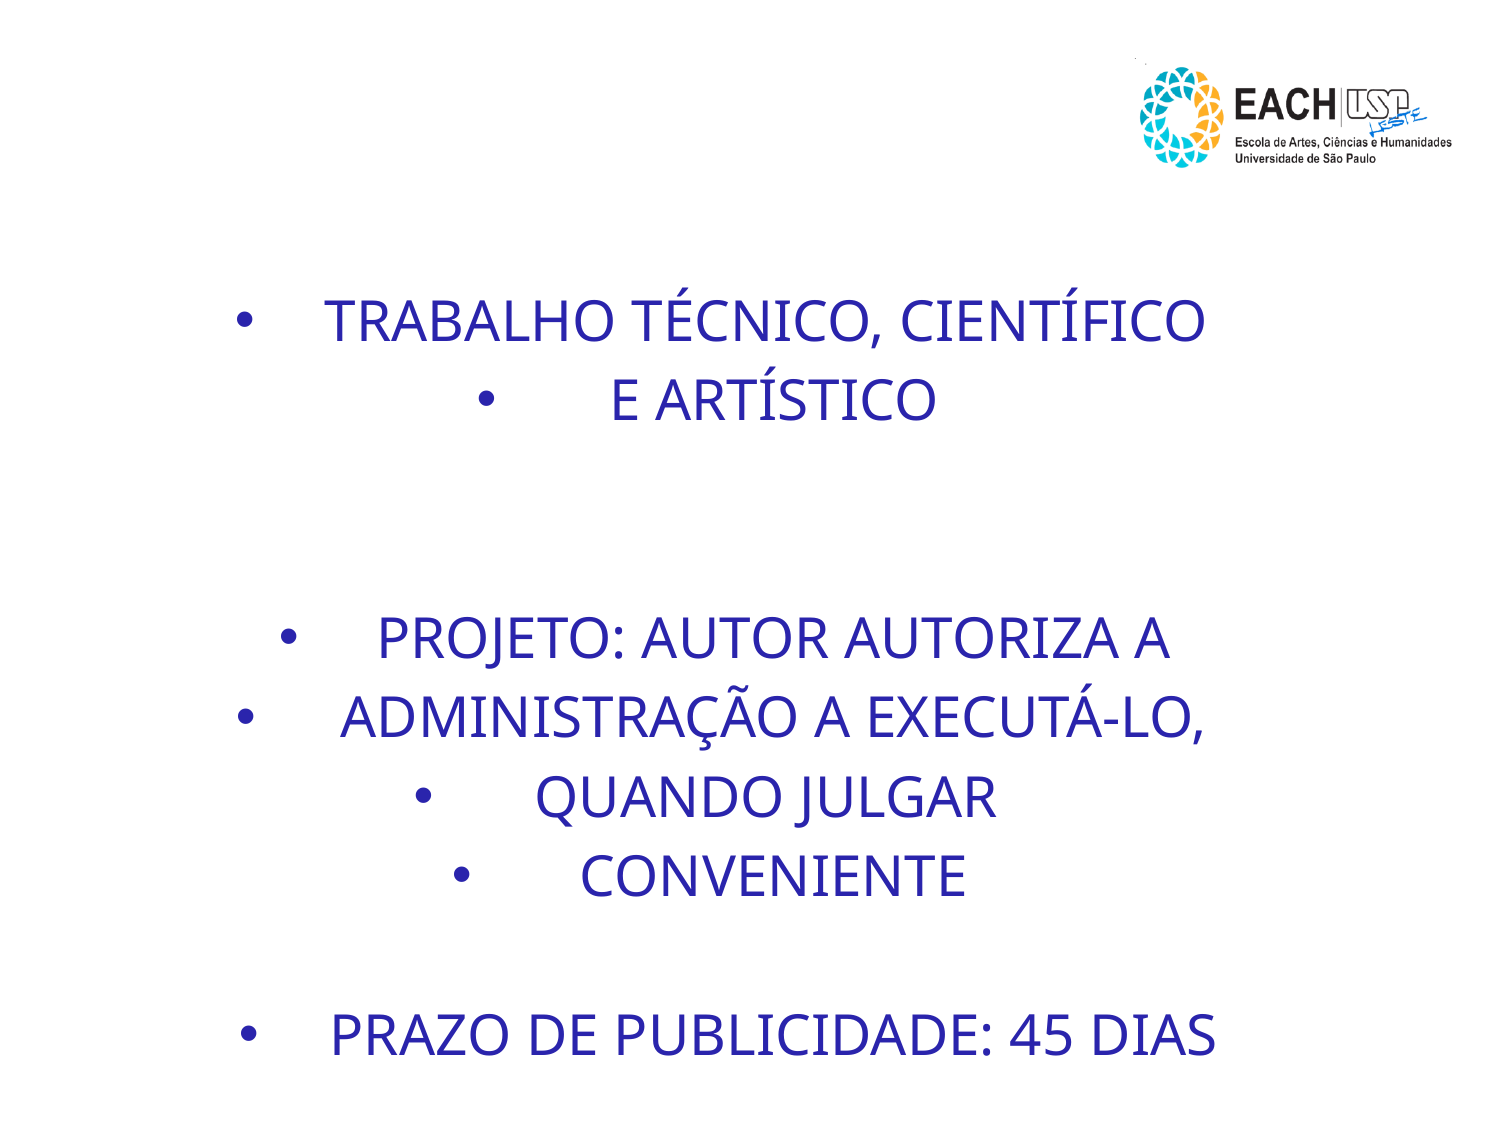

# TRABALHO TÉCNICO, CIENTÍFICO
E ARTÍSTICO
PROJETO: AUTOR AUTORIZA A
 ADMINISTRAÇÃO A EXECUTÁ-LO,
QUANDO JULGAR
CONVENIENTE
PRAZO DE PUBLICIDADE: 45 DIAS